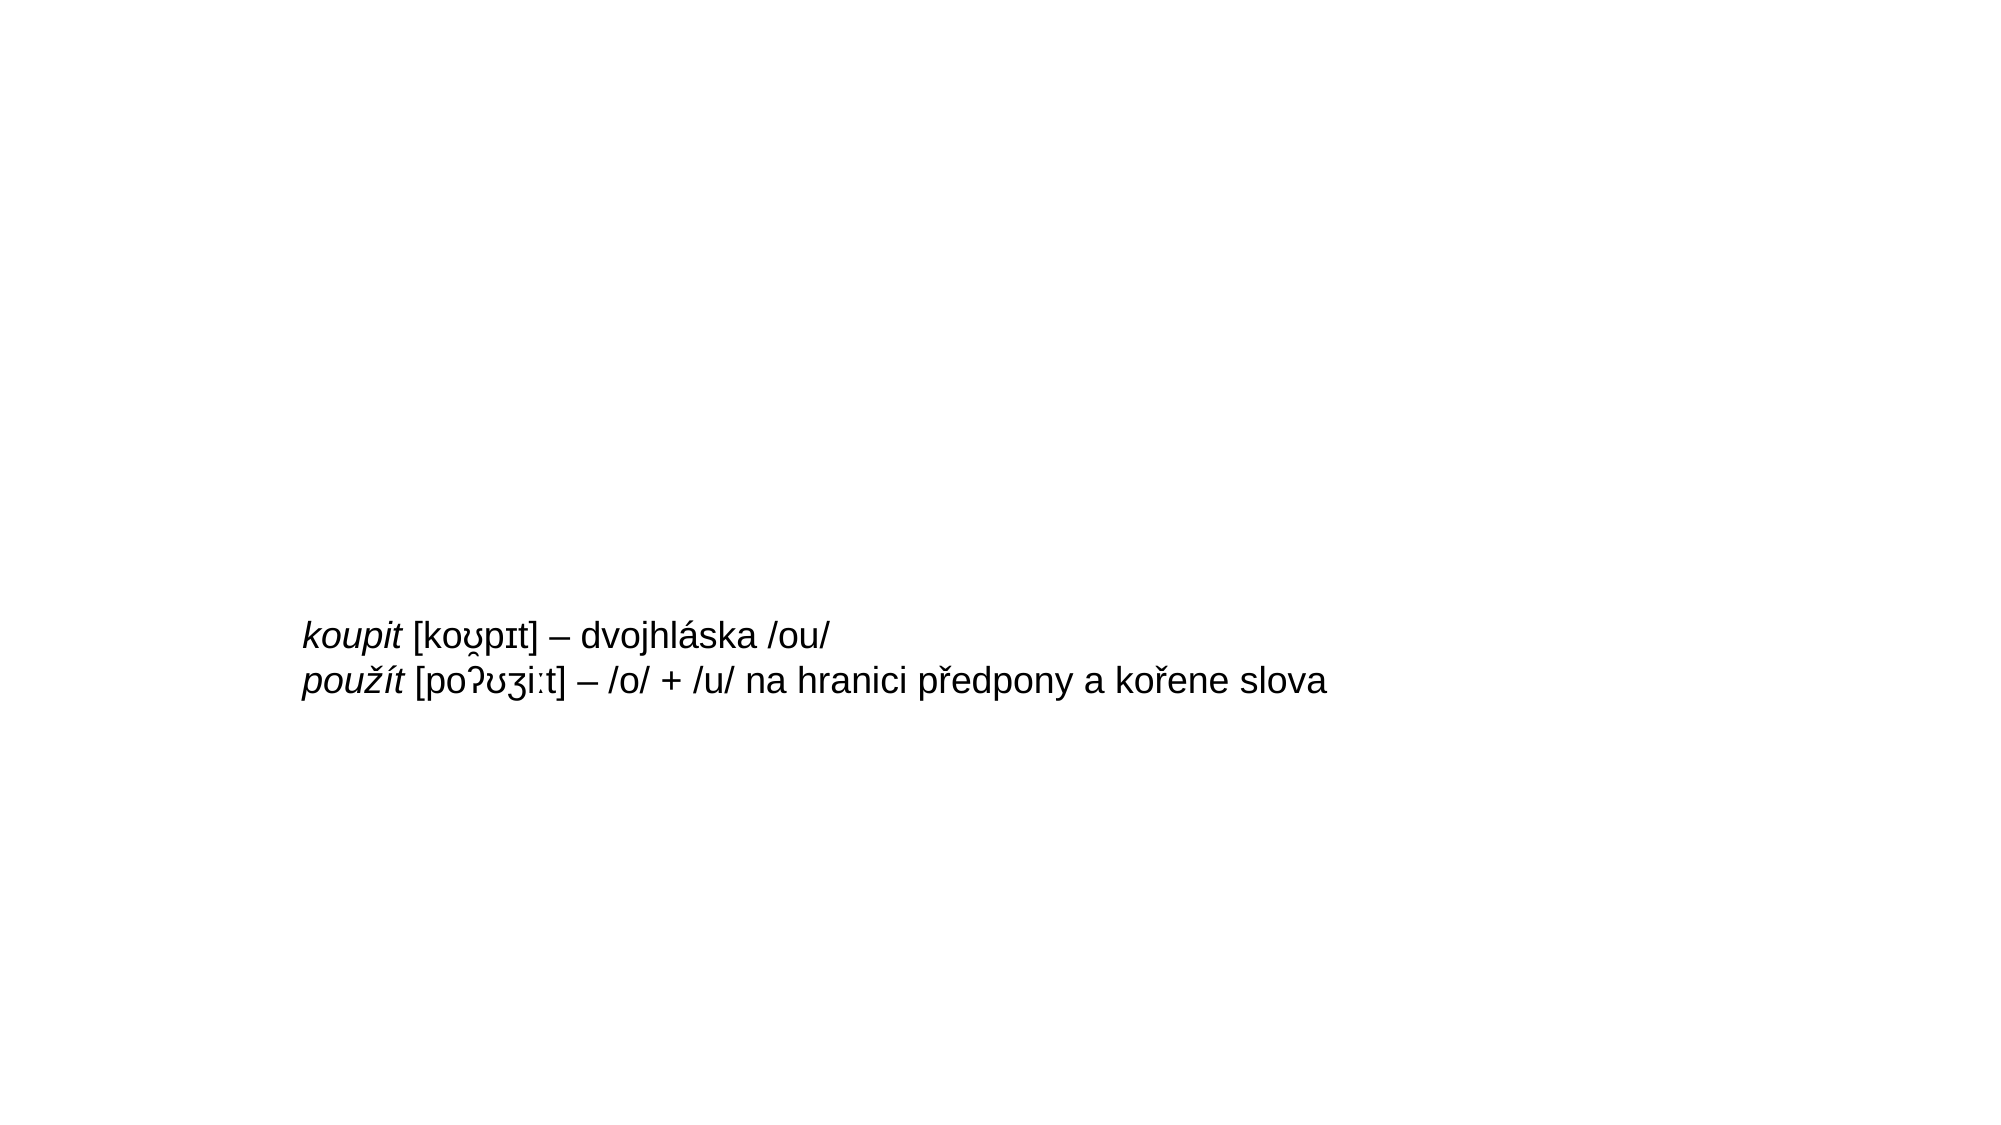

#
koupit [koʊ̯pɪt] – dvojhláska /ou/
použít [poʔʊʒiːt] – /o/ + /u/ na hranici předpony a kořene slova